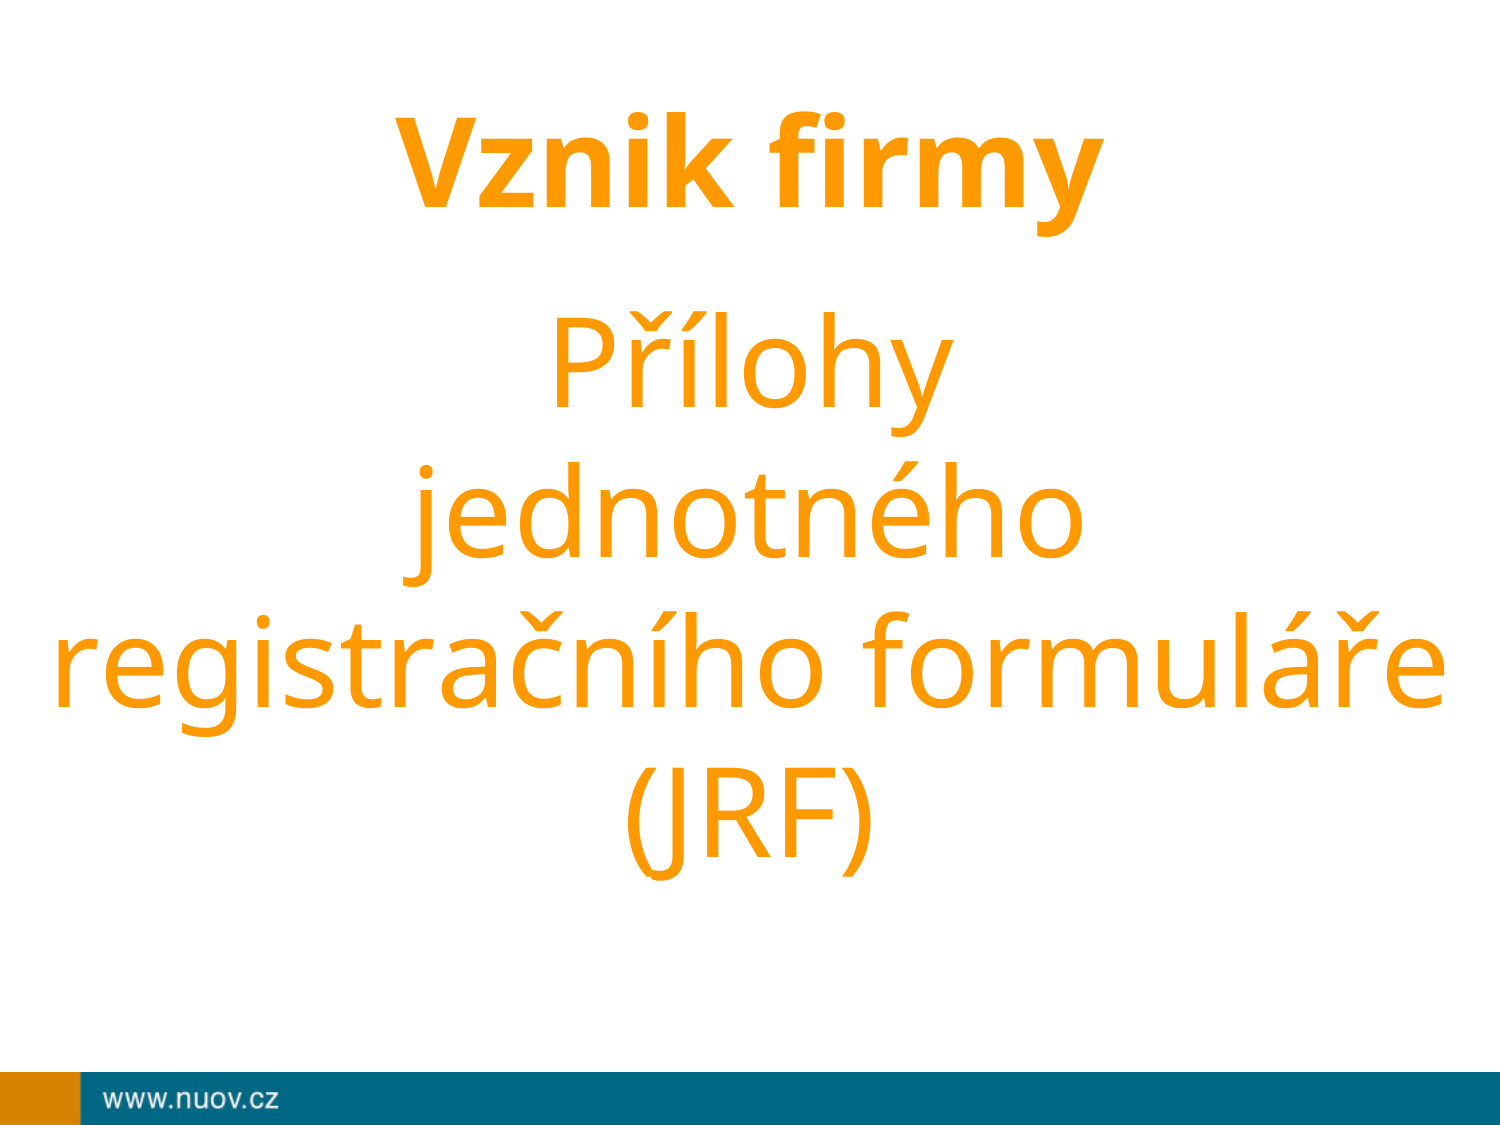

Vznik firmy
Přílohy
jednotného registračního formuláře
(JRF)